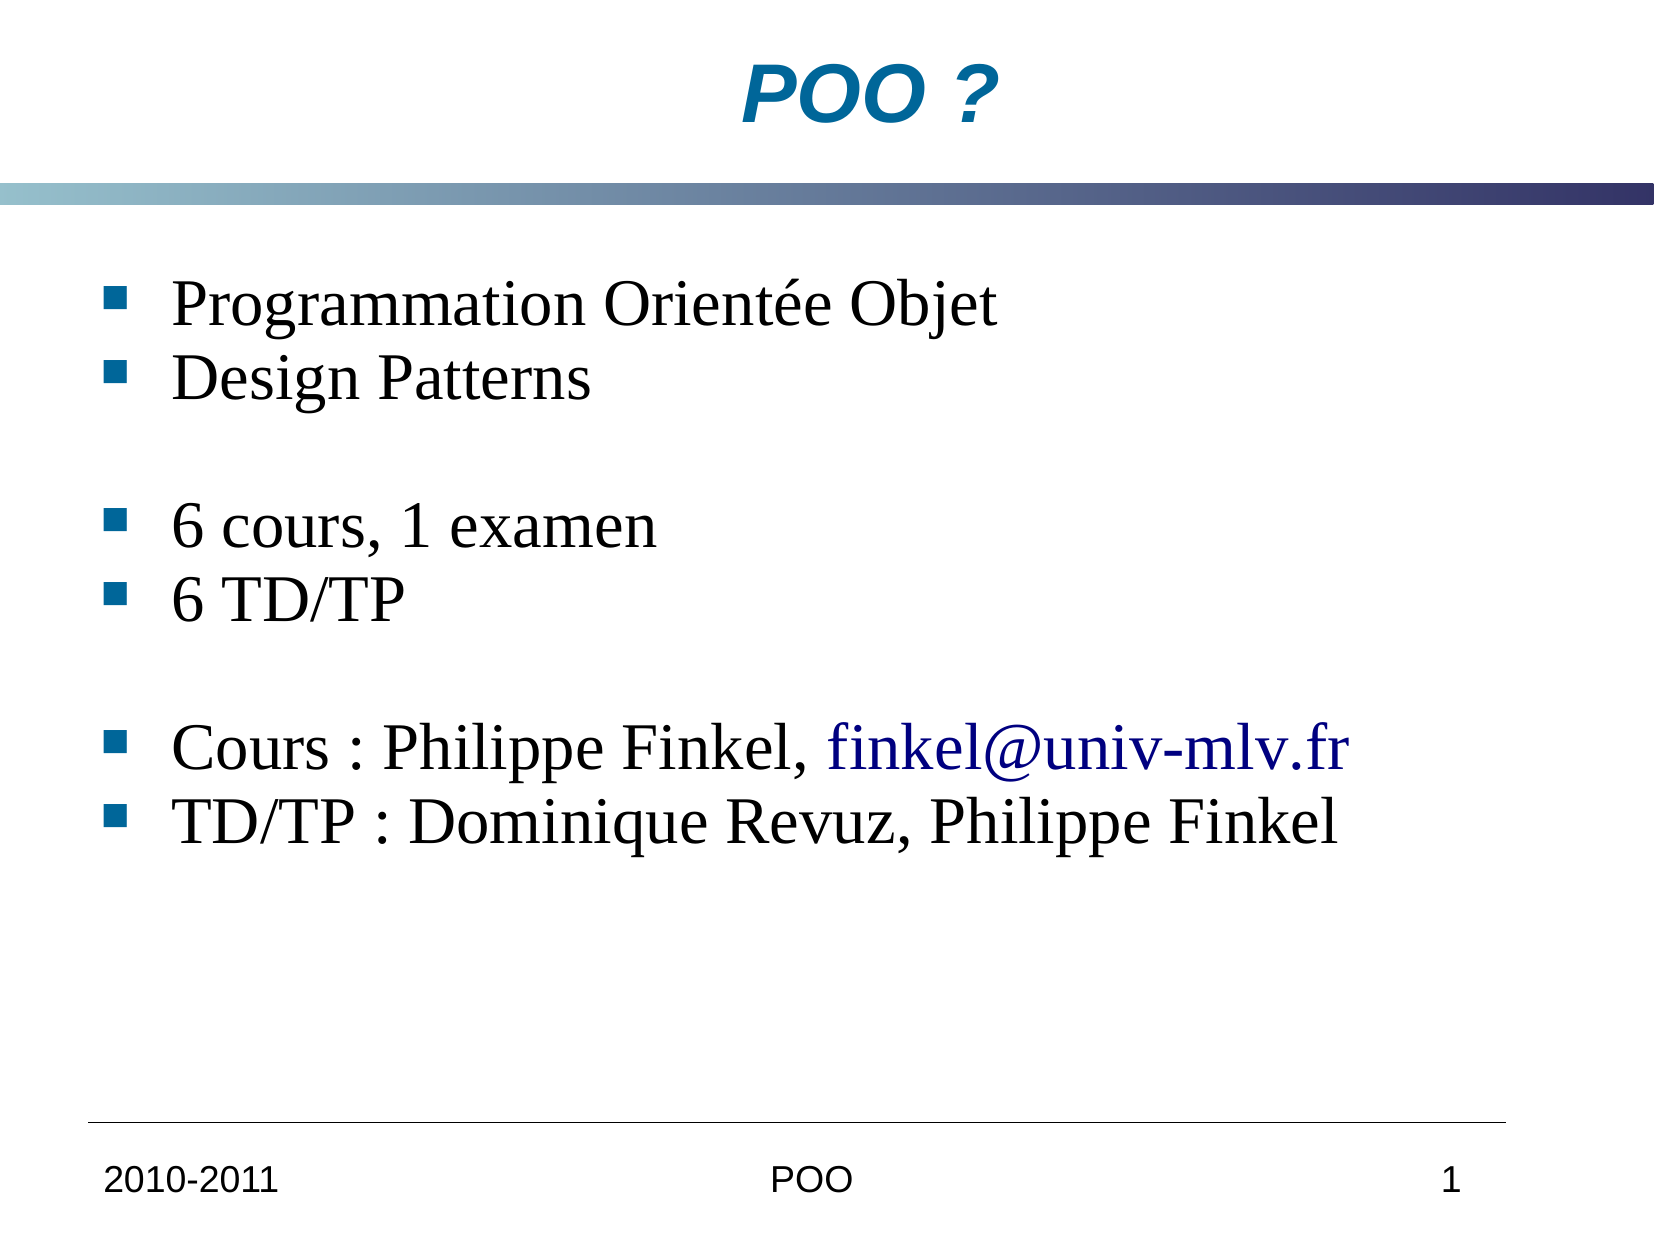

# POO ?
Programmation Orientée Objet
Design Patterns
6 cours, 1 examen
6 TD/TP
Cours : Philippe Finkel, finkel@univ-mlv.fr
TD/TP : Dominique Revuz, Philippe Finkel